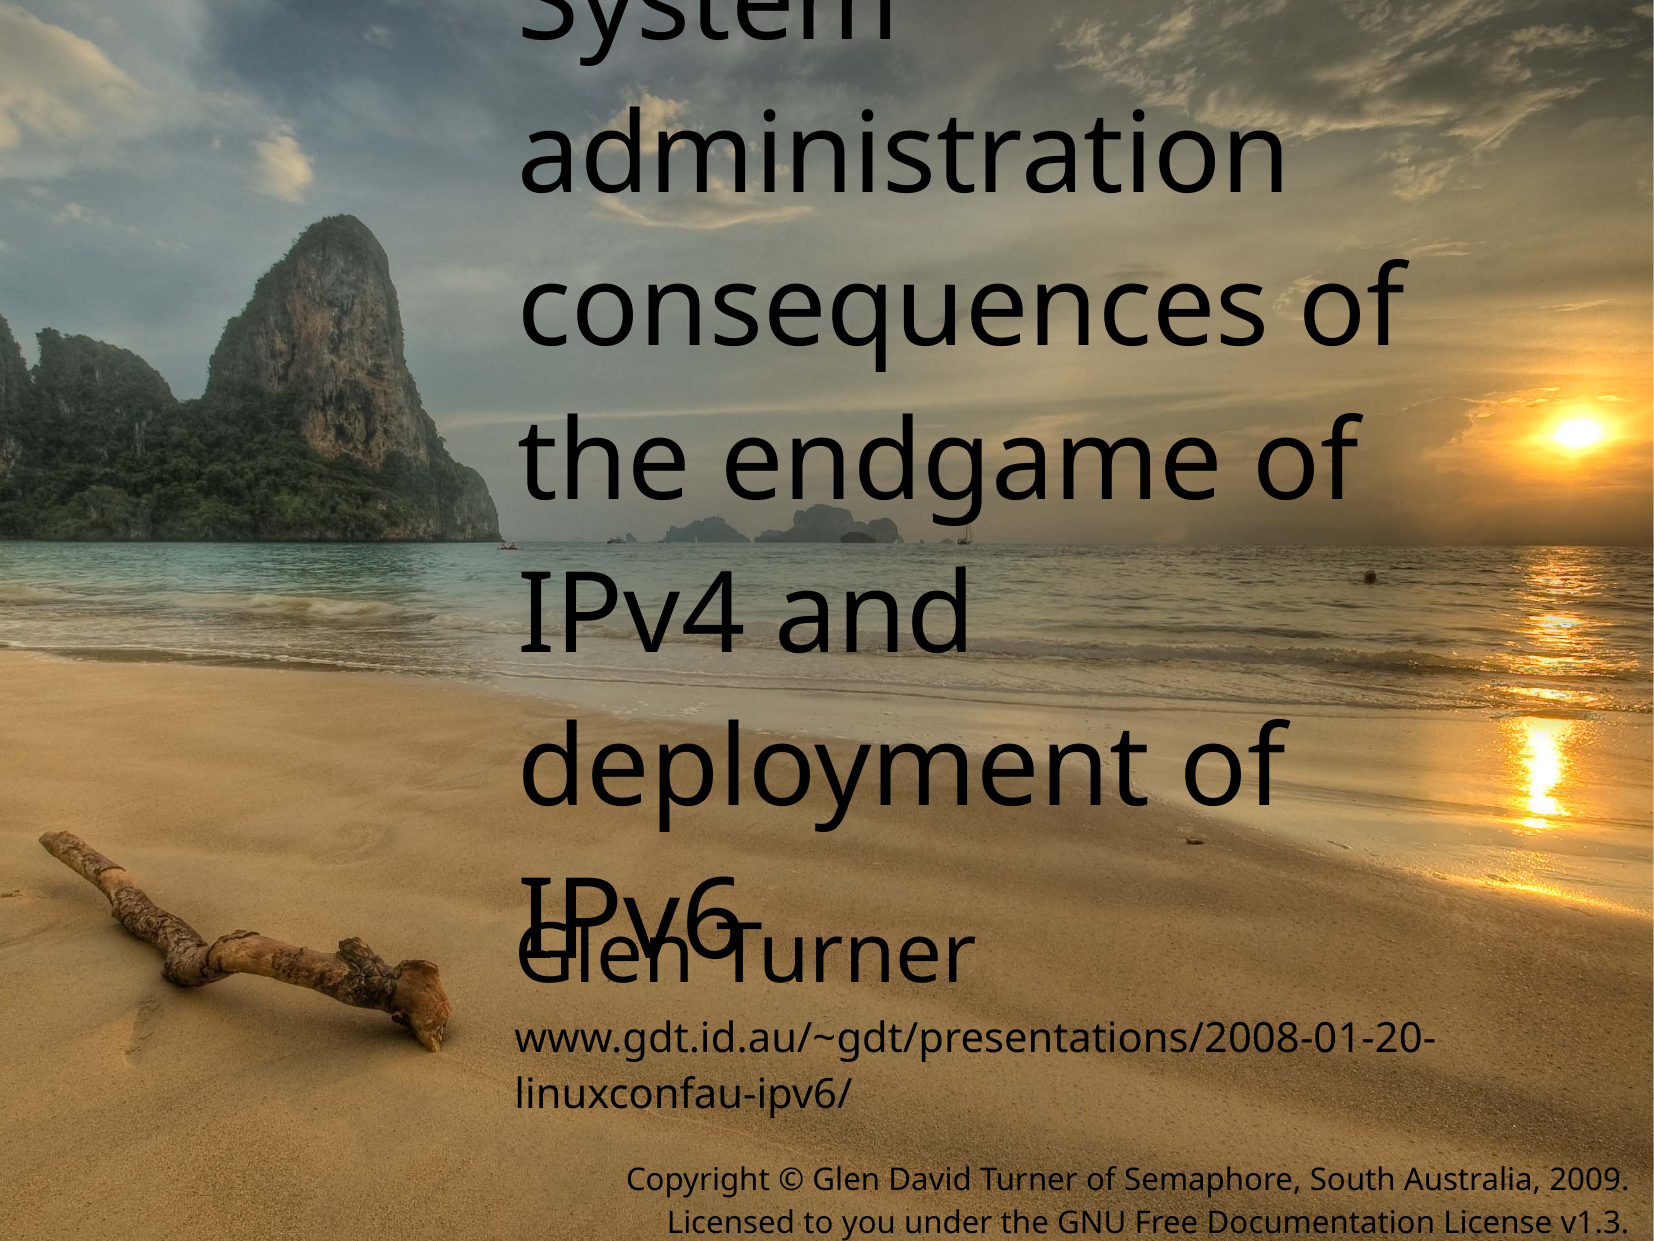

# System administration consequences of the endgame of IPv4 and deployment of IPv6
Glen Turner
www.gdt.id.au/~gdt/presentations/2008-01-20-linuxconfau-ipv6/
Copyright © Glen David Turner of Semaphore, South Australia, 2009.
Licensed to you under the GNU Free Documentation License v1.3.